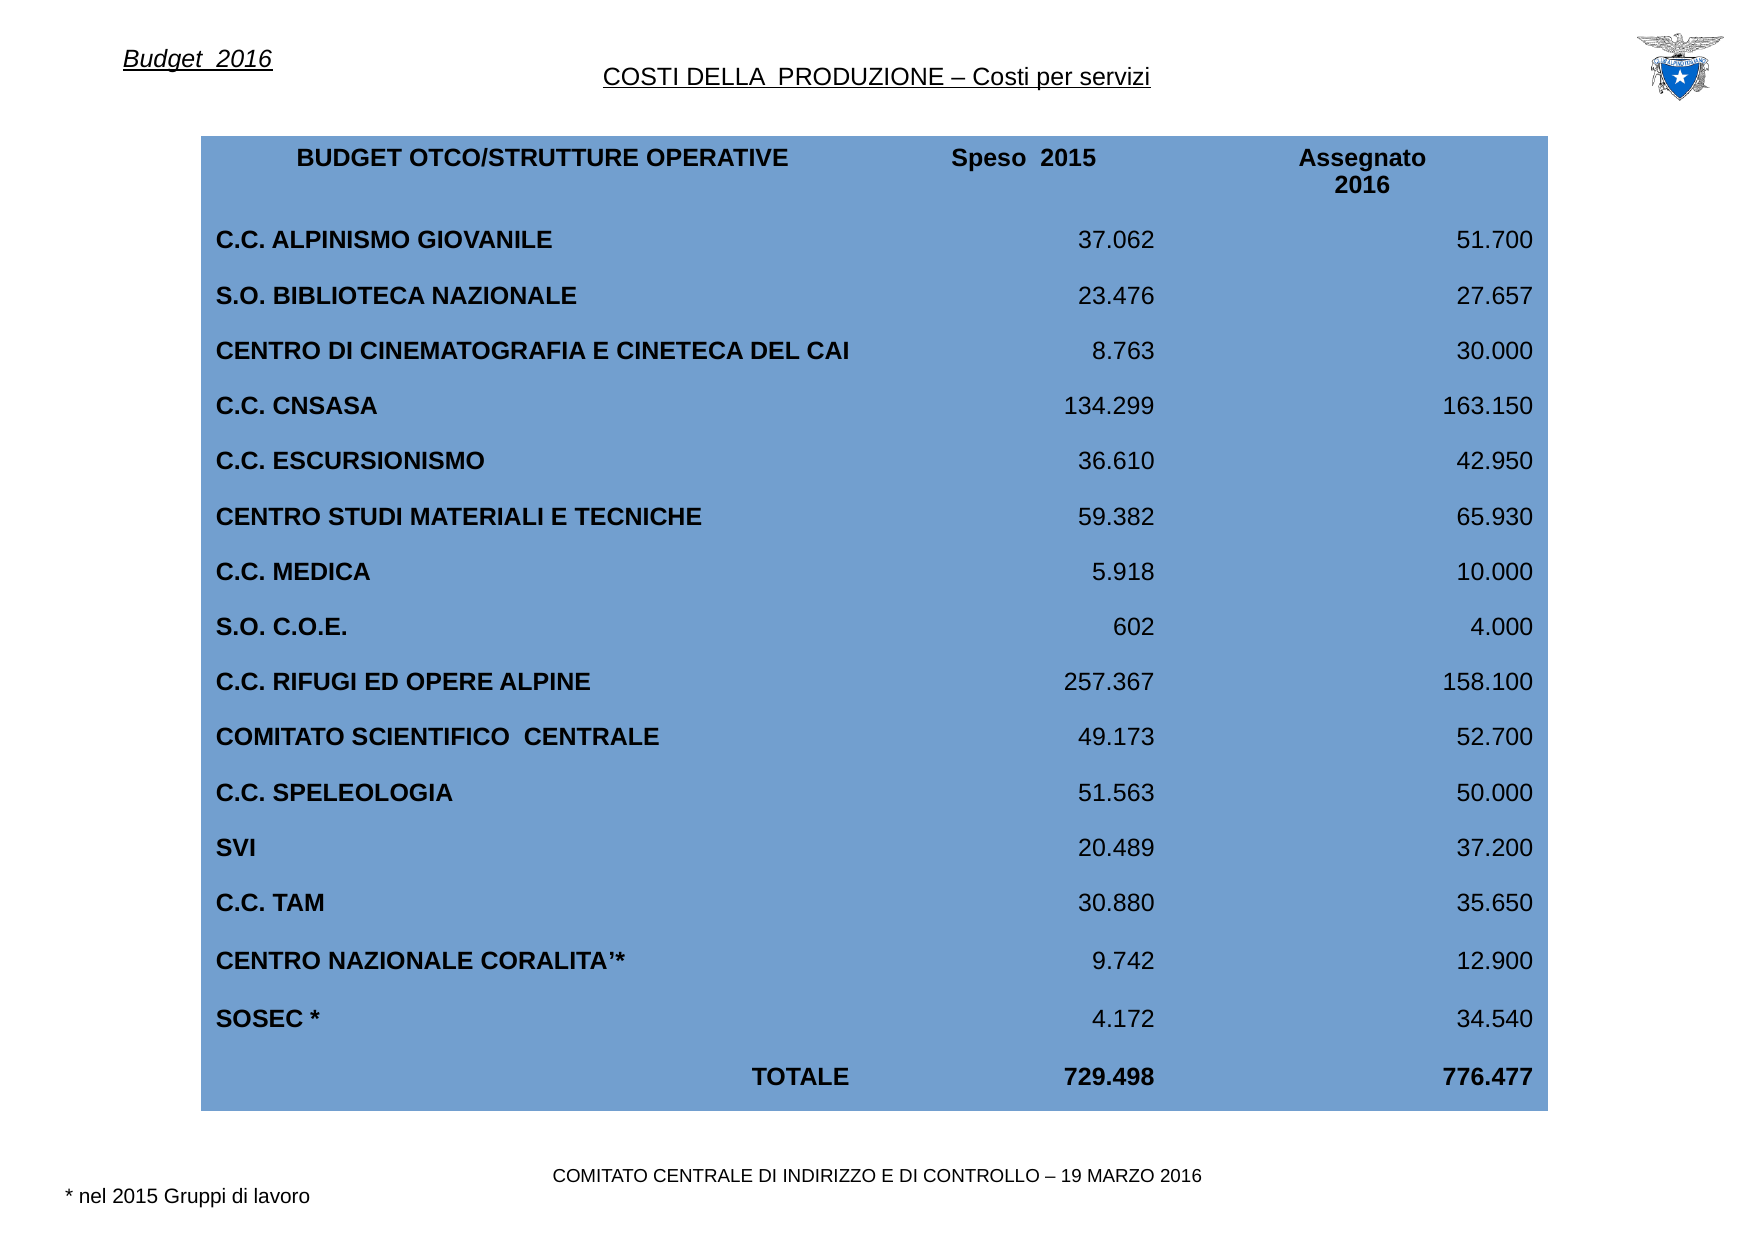

Budget 2016
COSTI DELLA PRODUZIONE – Costi per servizi
| BUDGET OTCO/STRUTTURE OPERATIVE | Speso 2015 | Assegnato 2016 |
| --- | --- | --- |
| C.C. ALPINISMO GIOVANILE | 37.062 | 51.700 |
| S.O. BIBLIOTECA NAZIONALE | 23.476 | 27.657 |
| CENTRO DI CINEMATOGRAFIA E CINETECA DEL CAI | 8.763 | 30.000 |
| C.C. CNSASA | 134.299 | 163.150 |
| C.C. ESCURSIONISMO | 36.610 | 42.950 |
| CENTRO STUDI MATERIALI E TECNICHE | 59.382 | 65.930 |
| C.C. MEDICA | 5.918 | 10.000 |
| S.O. C.O.E. | 602 | 4.000 |
| C.C. RIFUGI ED OPERE ALPINE | 257.367 | 158.100 |
| COMITATO SCIENTIFICO CENTRALE | 49.173 | 52.700 |
| C.C. SPELEOLOGIA | 51.563 | 50.000 |
| SVI | 20.489 | 37.200 |
| C.C. TAM | 30.880 | 35.650 |
| CENTRO NAZIONALE CORALITA’\* | 9.742 | 12.900 |
| SOSEC \* | 4.172 | 34.540 |
| TOTALE | 729.498 | 776.477 |
COMITATO CENTRALE DI INDIRIZZO E DI CONTROLLO – 19 MARZO 2016
* nel 2015 Gruppi di lavoro